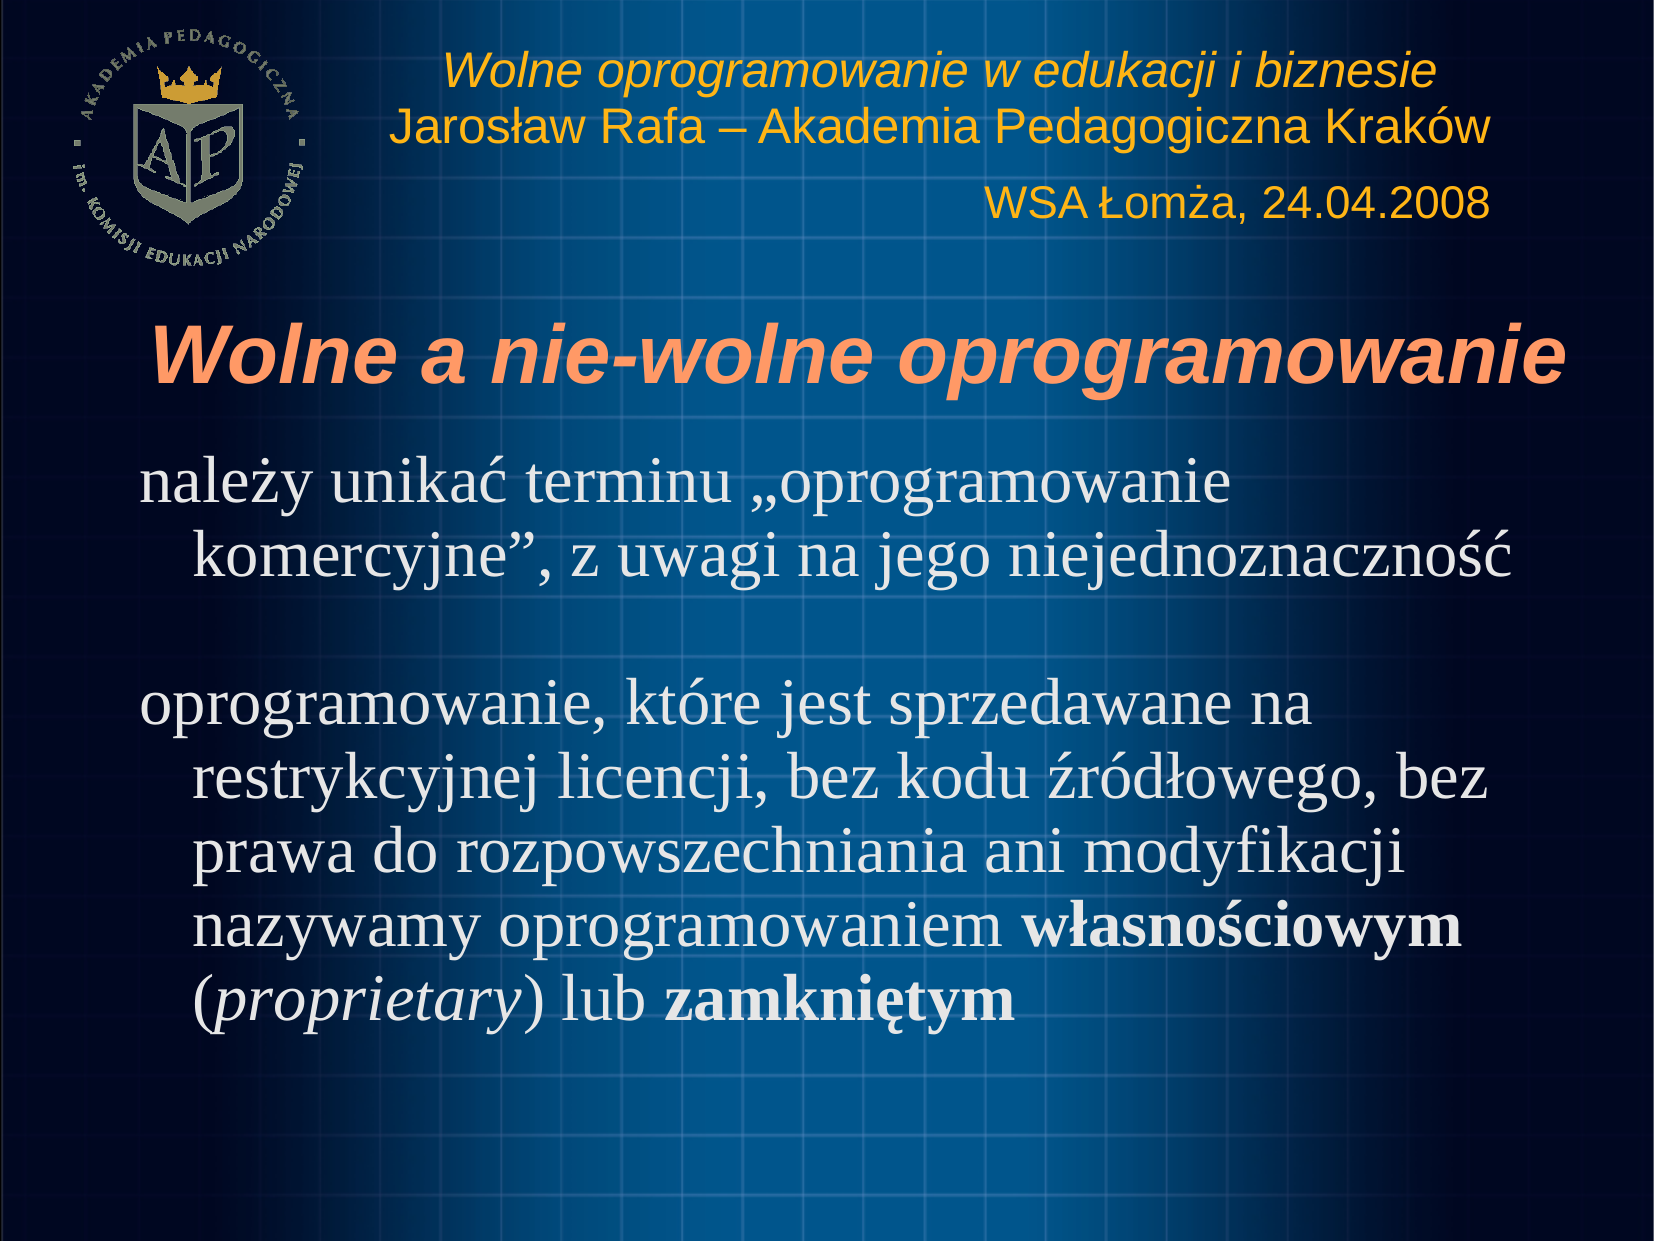

# Wolne a nie-wolne oprogramowanie
należy unikać terminu „oprogramowanie komercyjne”, z uwagi na jego niejednoznaczność
oprogramowanie, które jest sprzedawane na restrykcyjnej licencji, bez kodu źródłowego, bez prawa do rozpowszechniania ani modyfikacji nazywamy oprogramowaniem własnościowym (proprietary) lub zamkniętym